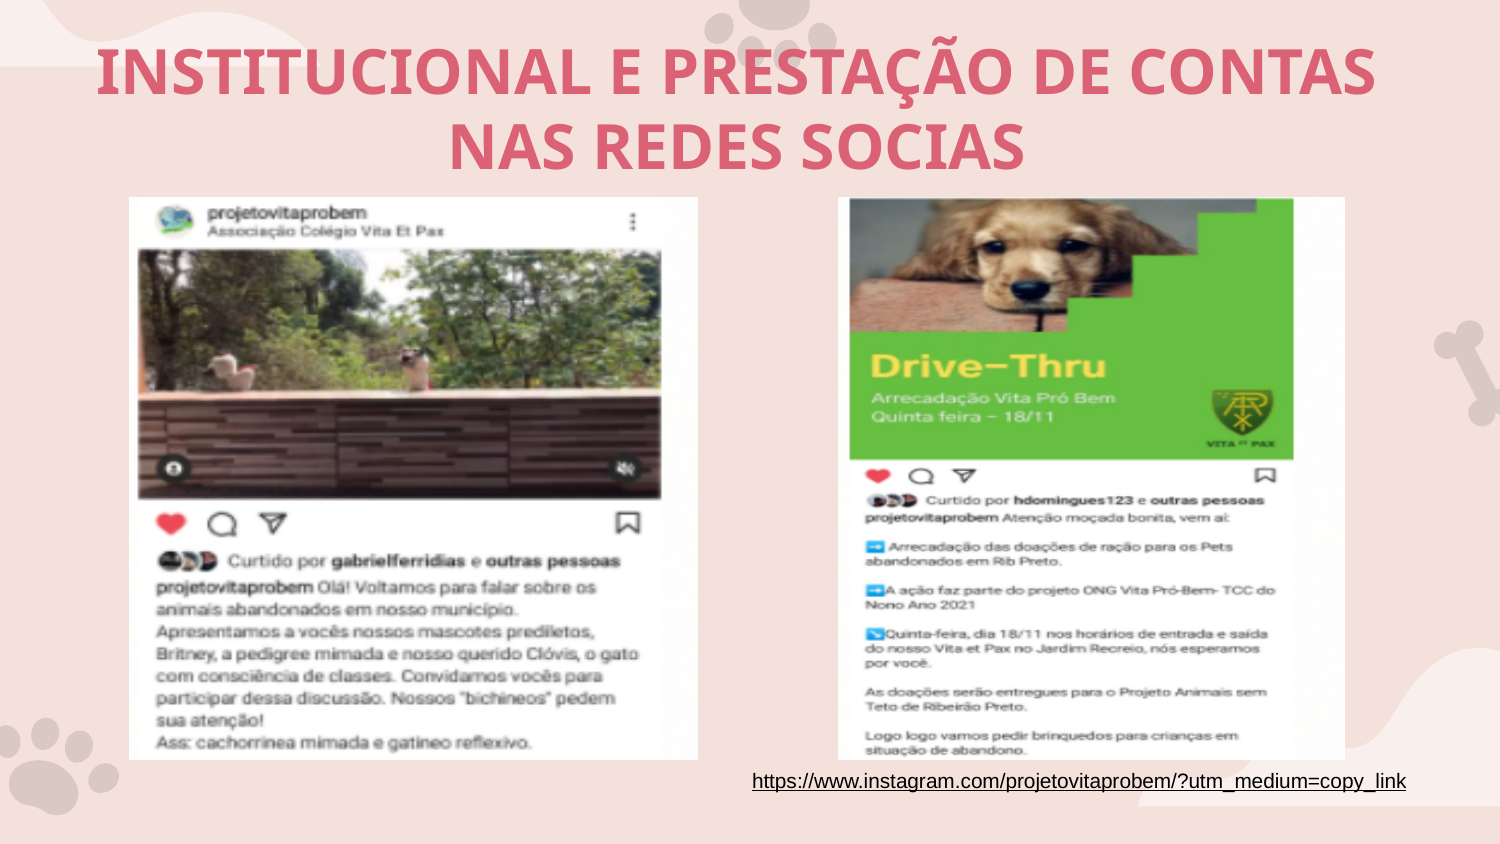

# INSTITUCIONAL E PRESTAÇÃO DE CONTAS NAS REDES SOCIAS
https://www.instagram.com/projetovitaprobem/?utm_medium=copy_link